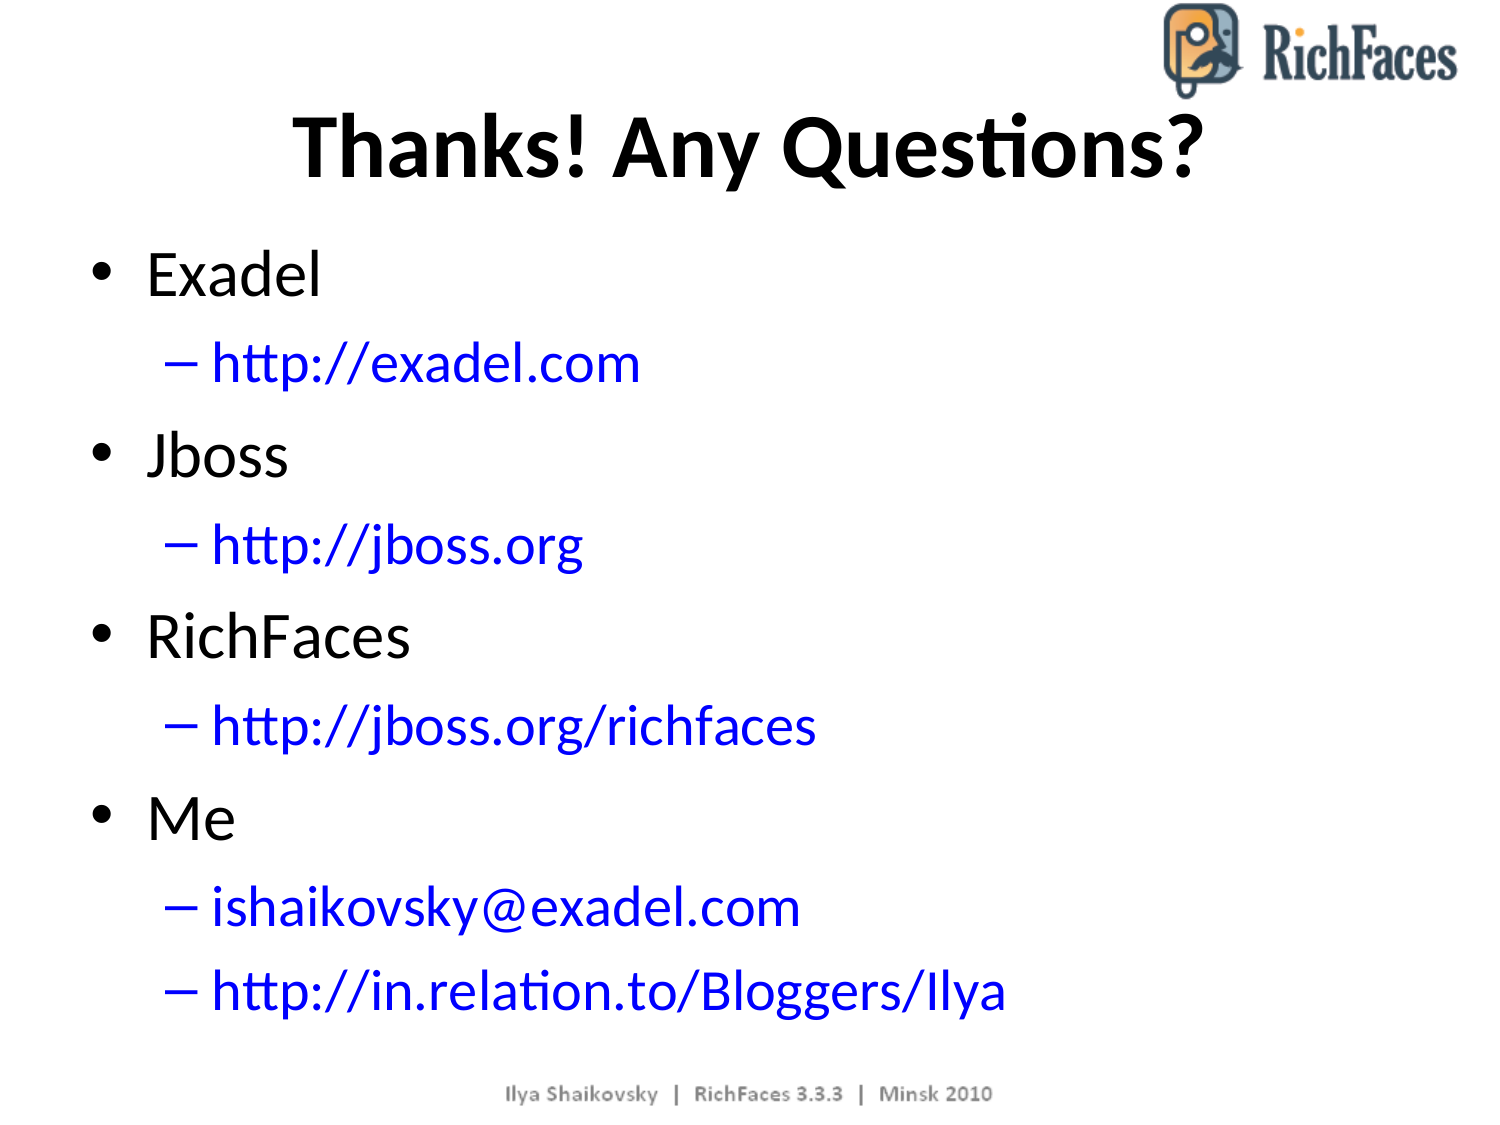

# Thanks! Any Questions?
Exadel
http://exadel.com
Jboss
http://jboss.org
RichFaces
http://jboss.org/richfaces
Me
ishaikovsky@exadel.com
http://in.relation.to/Bloggers/Ilya